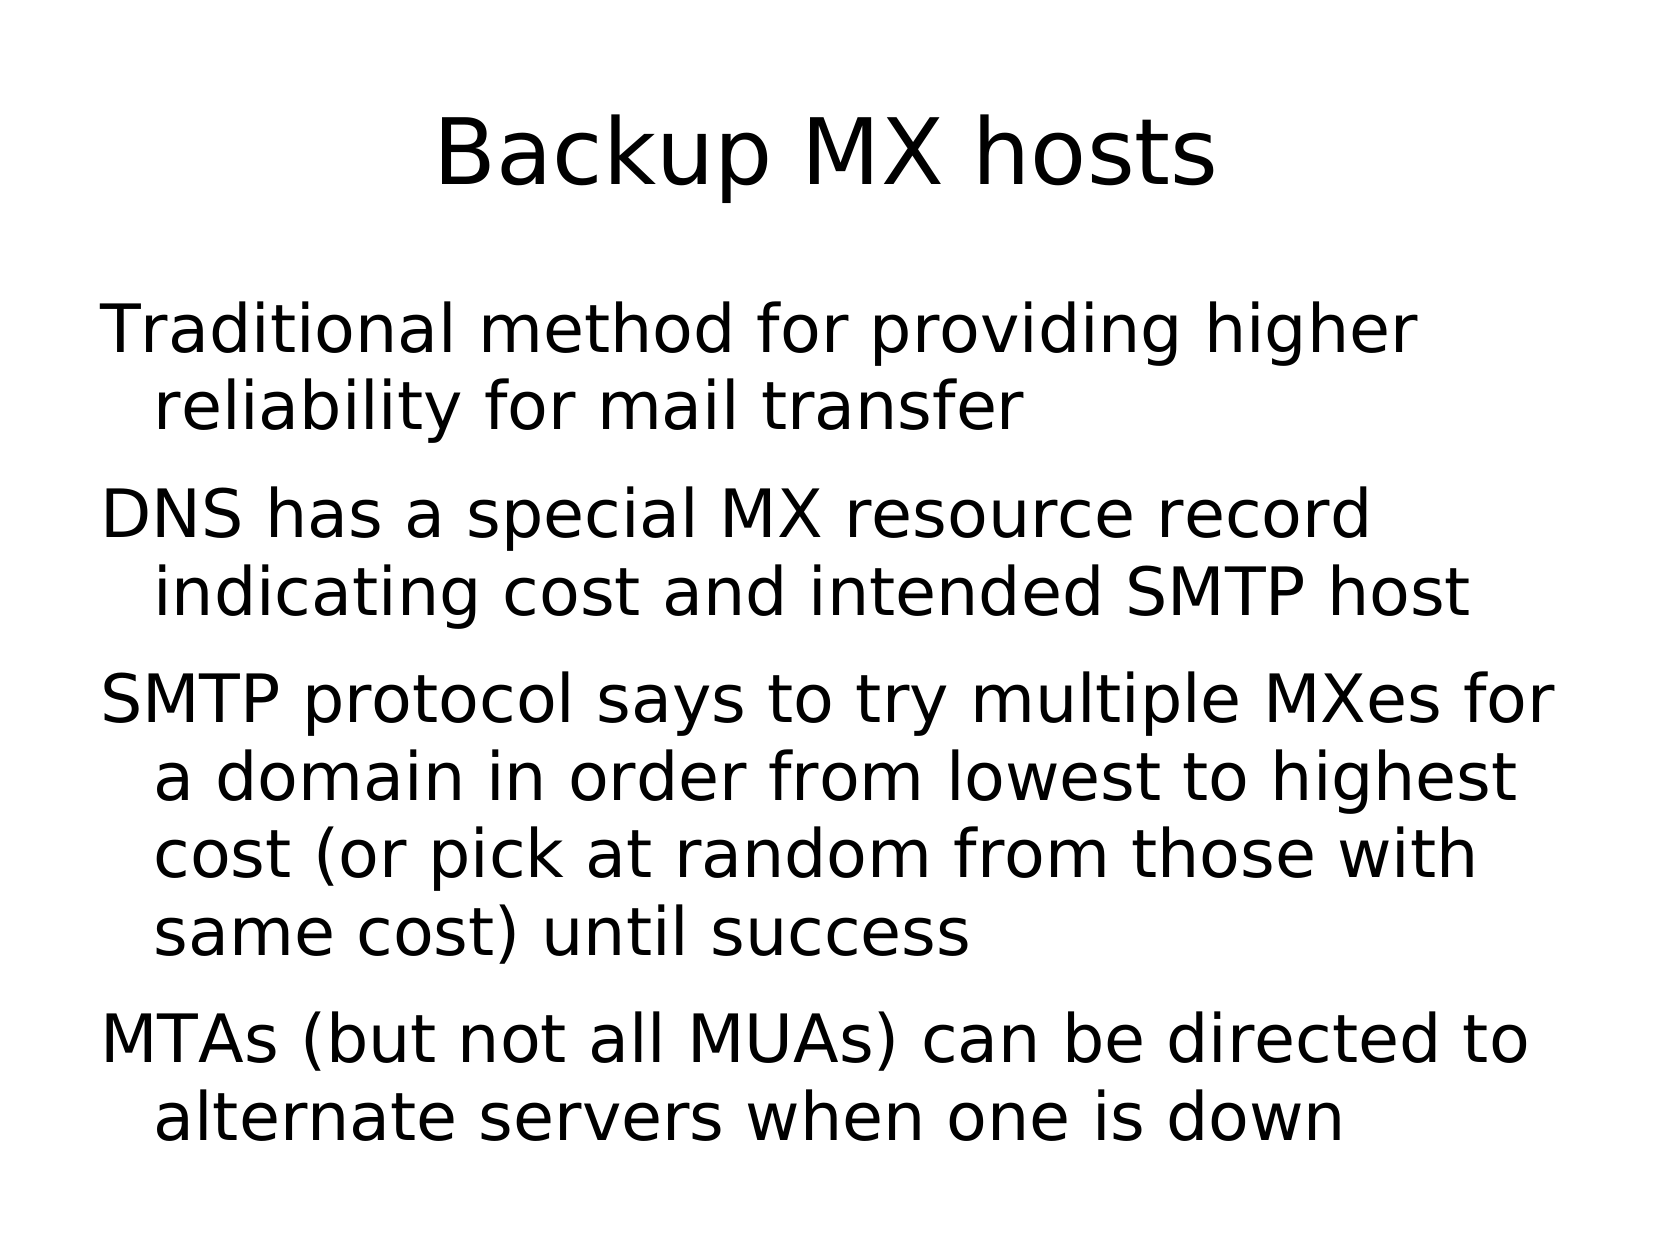

# Backup MX hosts
Traditional method for providing higher reliability for mail transfer
DNS has a special MX resource record indicating cost and intended SMTP host
SMTP protocol says to try multiple MXes for a domain in order from lowest to highest cost (or pick at random from those with same cost) until success
MTAs (but not all MUAs) can be directed to alternate servers when one is down